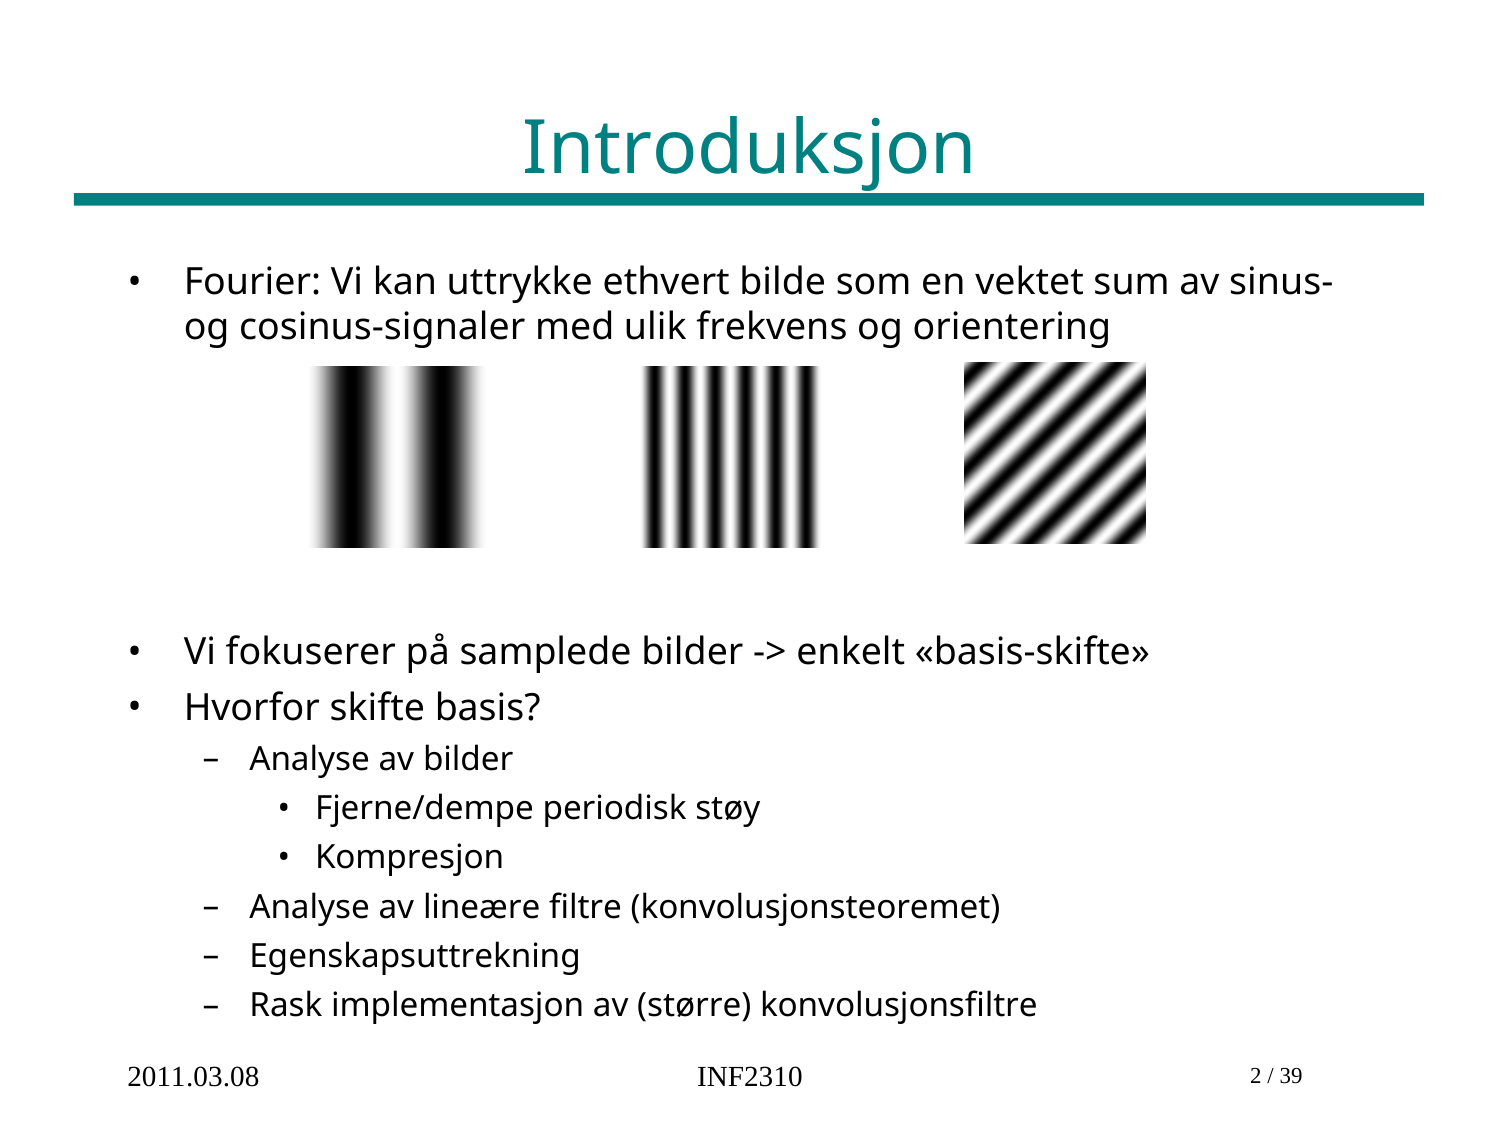

# Introduksjon
Fourier: Vi kan uttrykke ethvert bilde som en vektet sum av sinus- og cosinus-signaler med ulik frekvens og orientering
Vi fokuserer på samplede bilder -> enkelt «basis-skifte»
Hvorfor skifte basis?
Analyse av bilder
Fjerne/dempe periodisk støy
Kompresjon
Analyse av lineære filtre (konvolusjonsteoremet)
Egenskapsuttrekning
Rask implementasjon av (større) konvolusjonsfiltre
2011.03.08XXX
INF2310